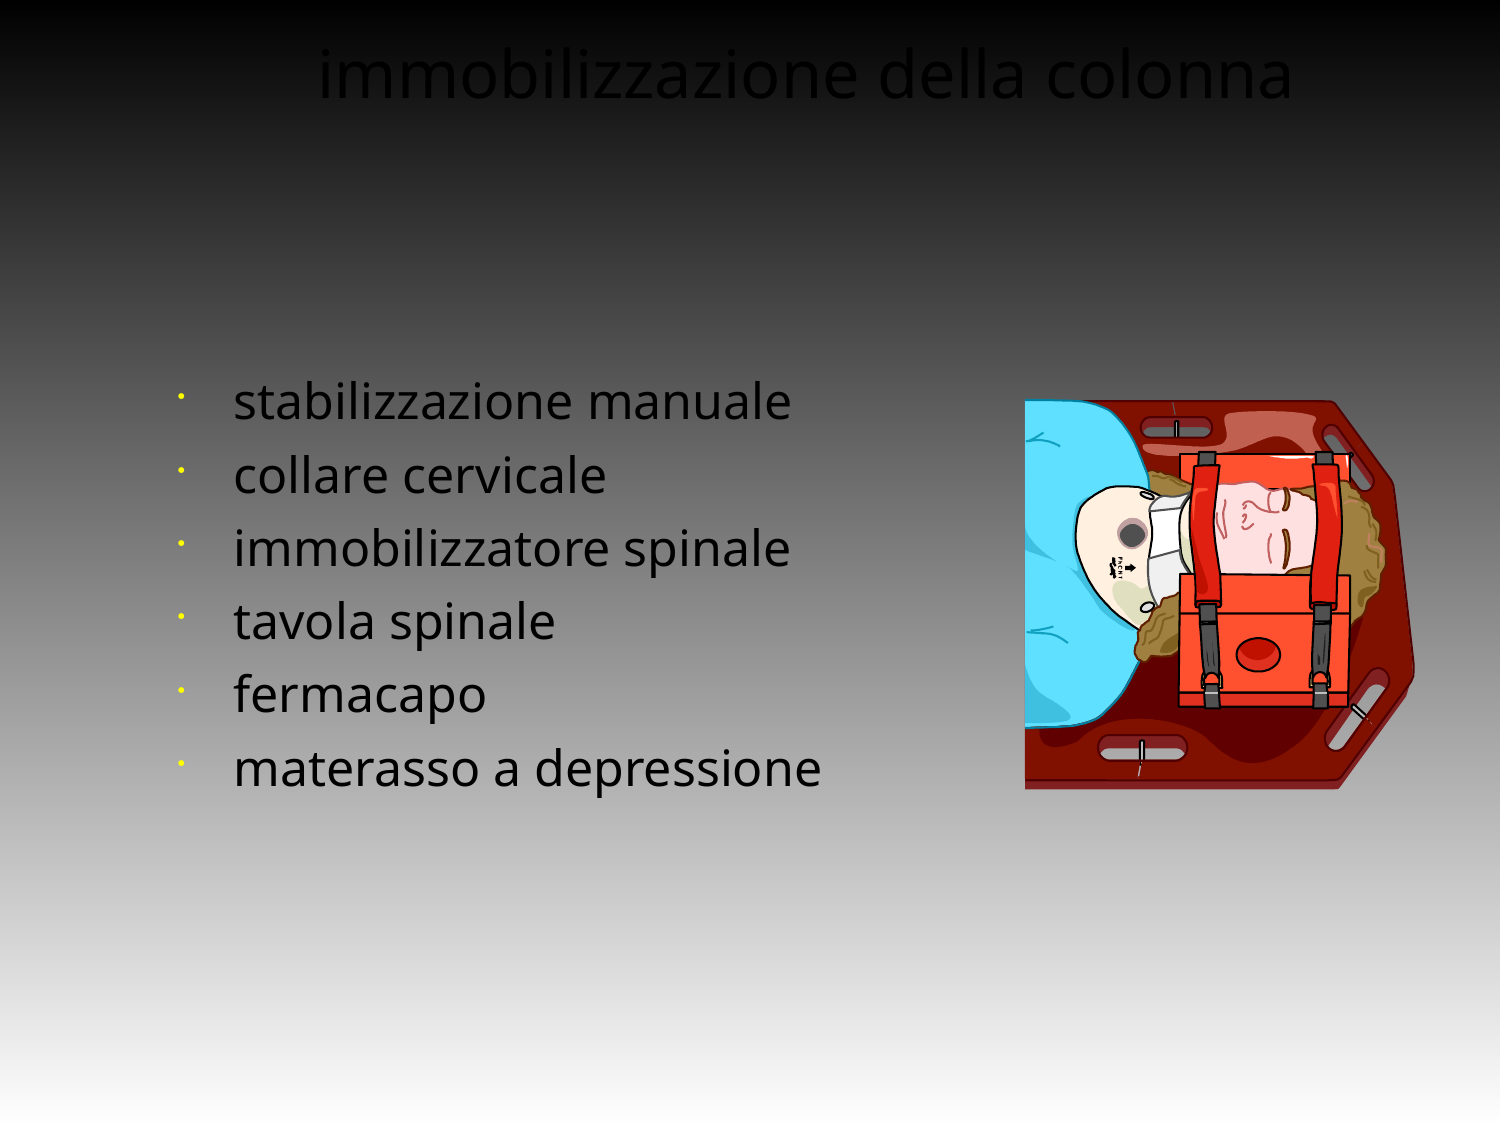

# immobilizzazione della colonna
stabilizzazione manuale
collare cervicale
immobilizzatore spinale
tavola spinale
fermacapo
materasso a depressione